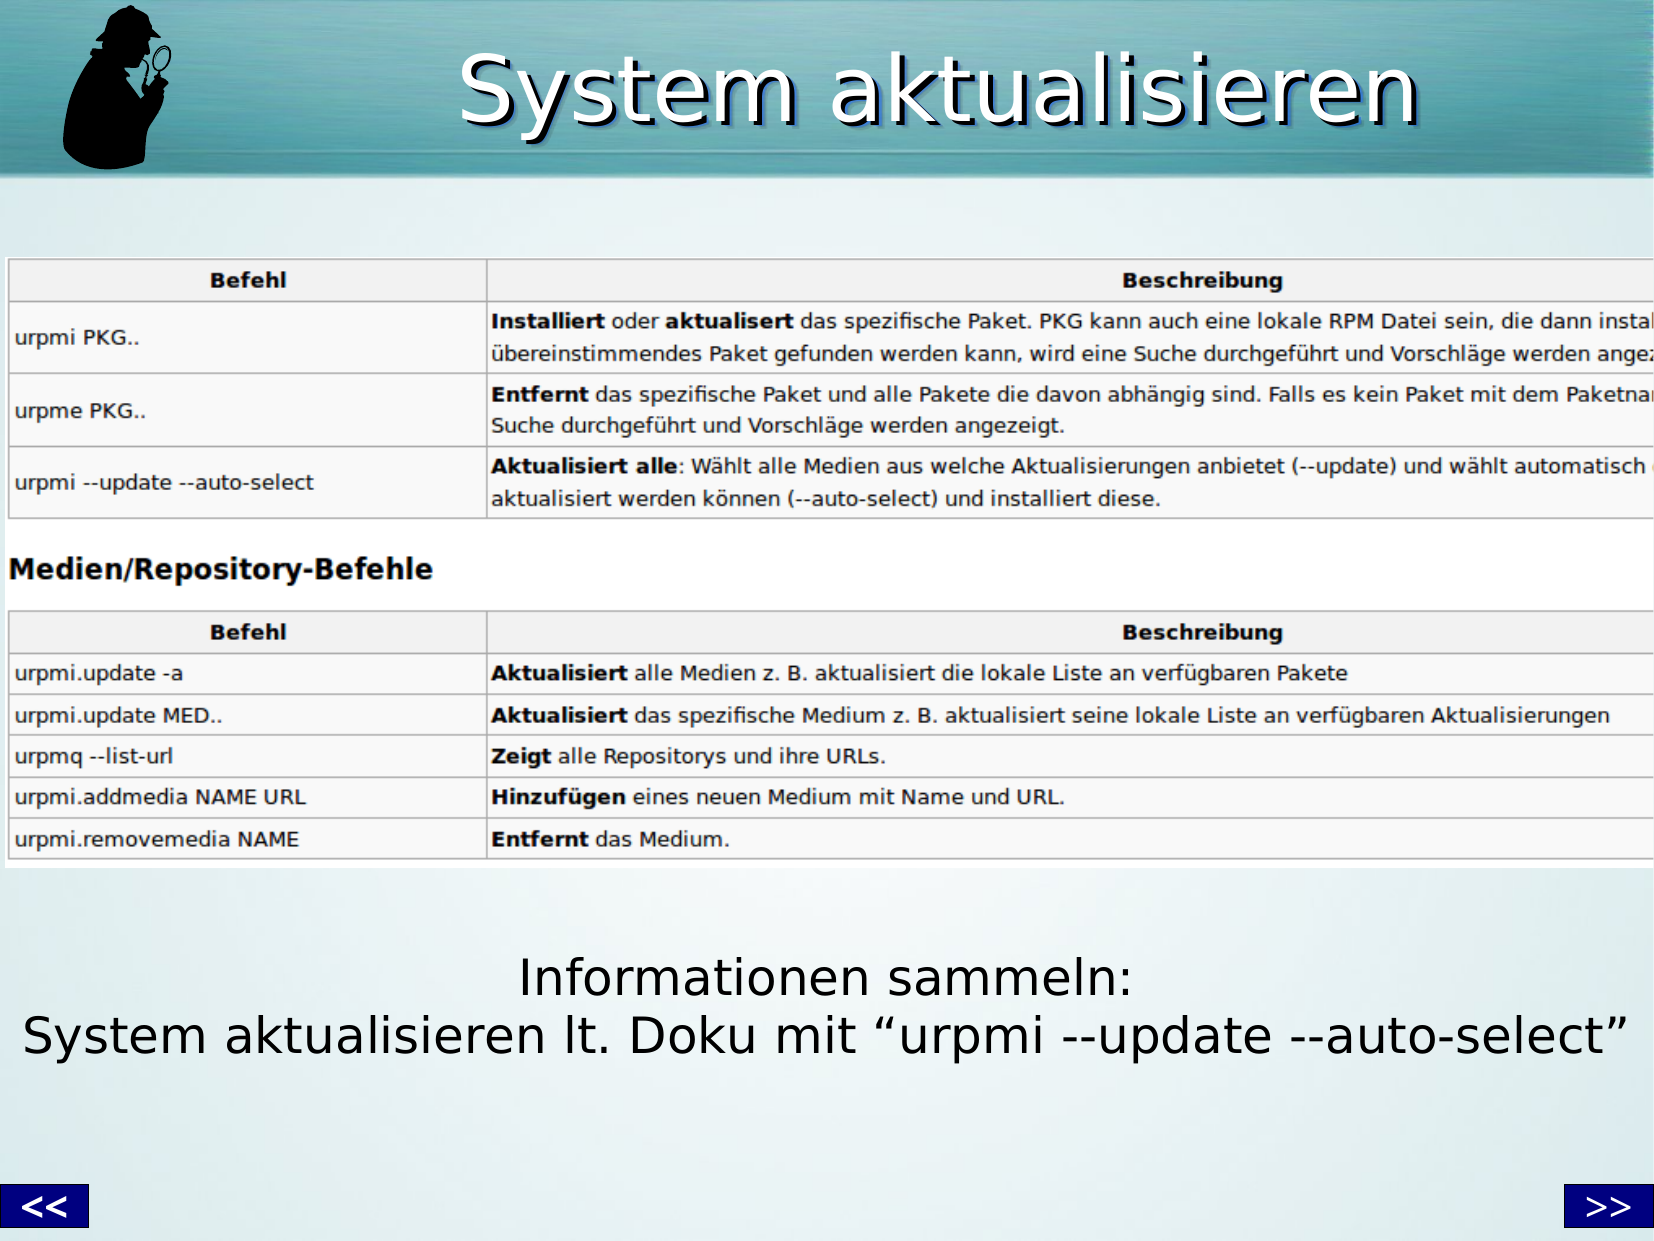

# System aktualisieren
Informationen sammeln:
System aktualisieren lt. Doku mit “urpmi --update --auto-select”